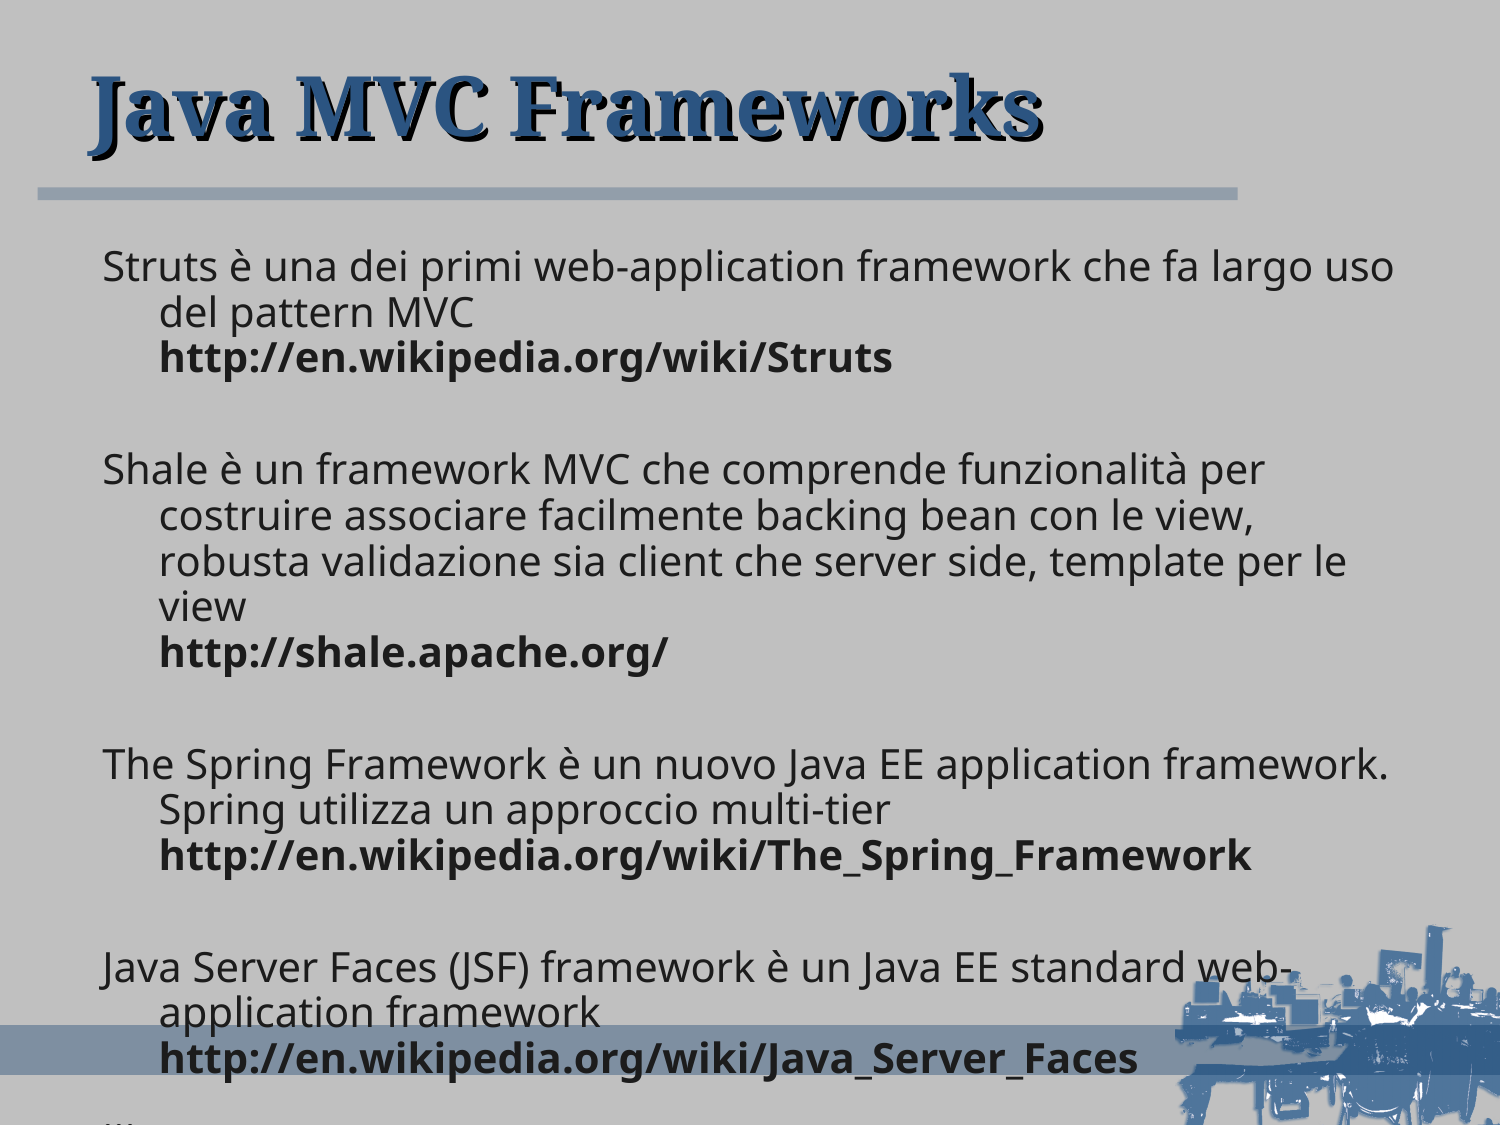

# Java MVC Frameworks
Struts è una dei primi web-application framework che fa largo uso del pattern MVC
http://en.wikipedia.org/wiki/Struts
Shale è un framework MVC che comprende funzionalità per costruire associare facilmente backing bean con le view, robusta validazione sia client che server side, template per le view
http://shale.apache.org/
The Spring Framework è un nuovo Java EE application framework. Spring utilizza un approccio multi-tier
http://en.wikipedia.org/wiki/The_Spring_Framework
Java Server Faces (JSF) framework è un Java EE standard web-application framework
http://en.wikipedia.org/wiki/Java_Server_Faces
...